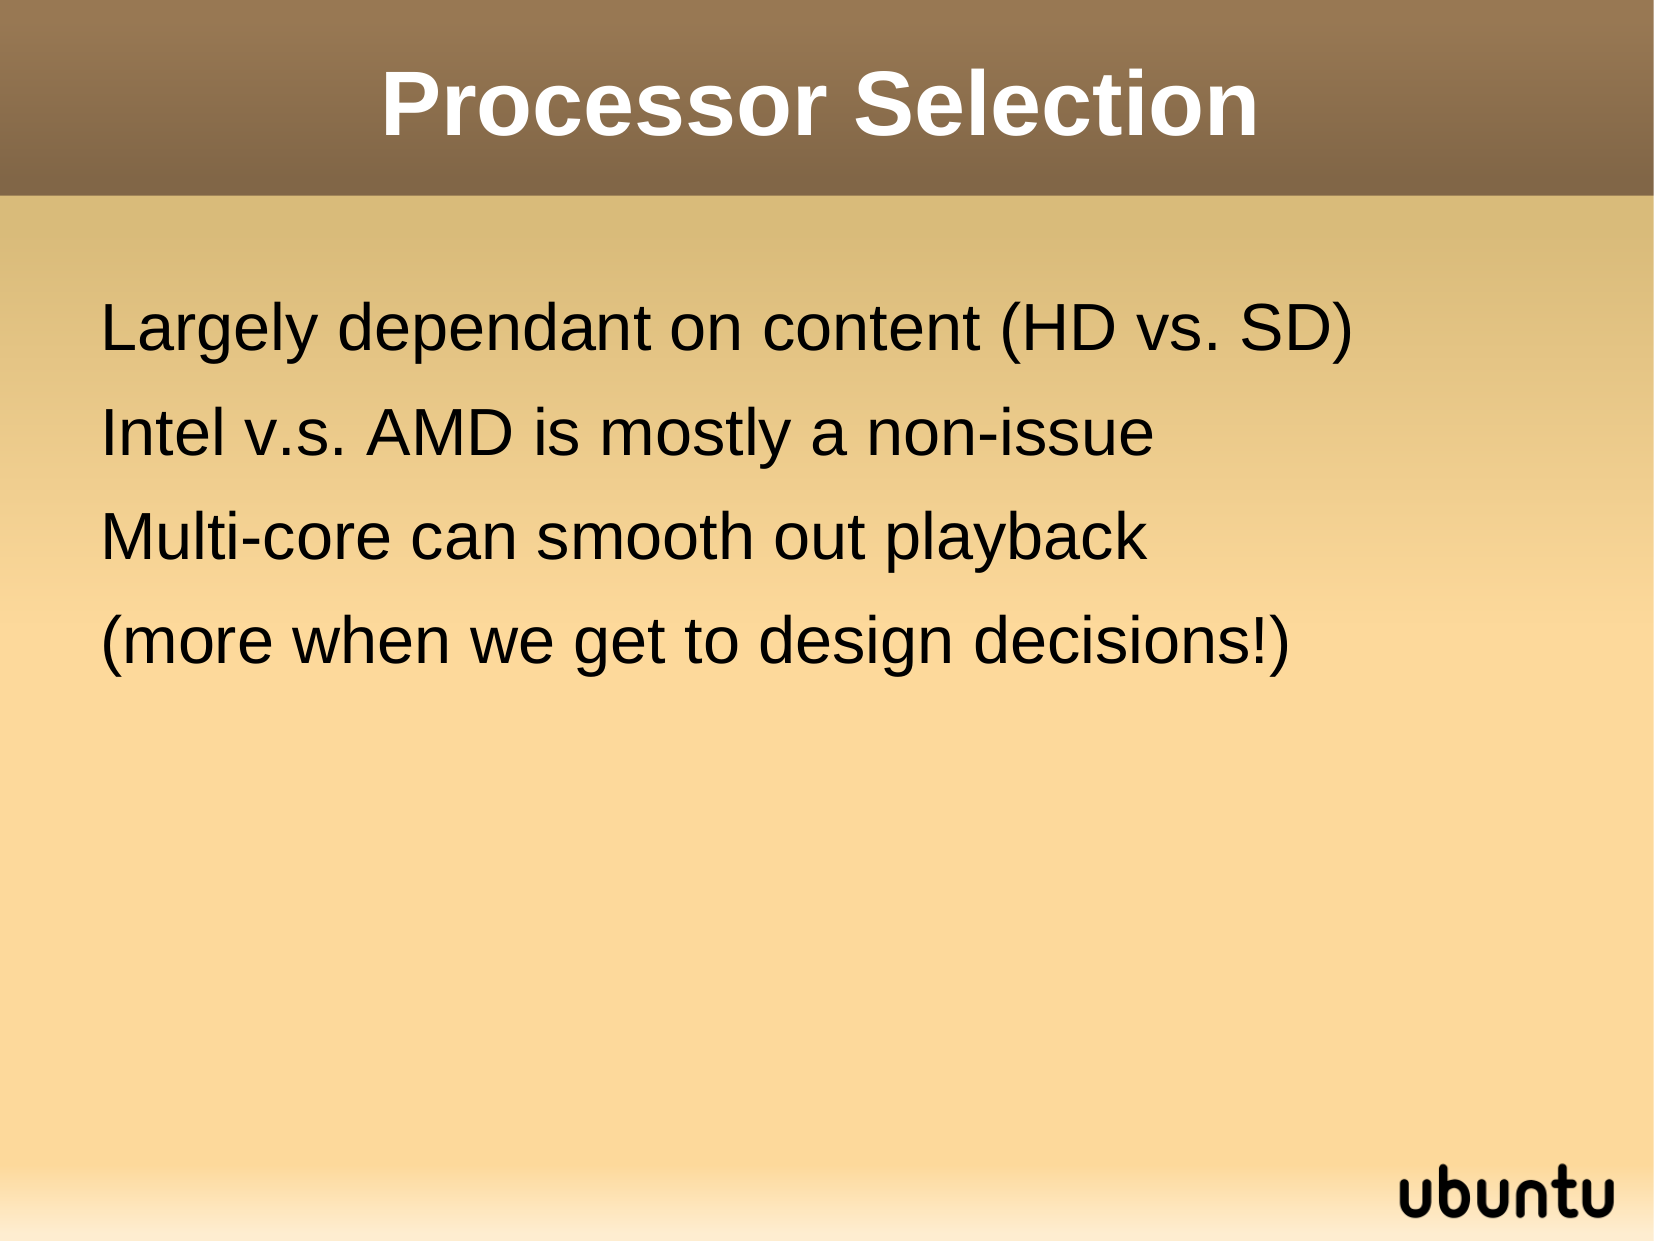

# Processor Selection
Largely dependant on content (HD vs. SD)
Intel v.s. AMD is mostly a non-issue
Multi-core can smooth out playback
(more when we get to design decisions!)